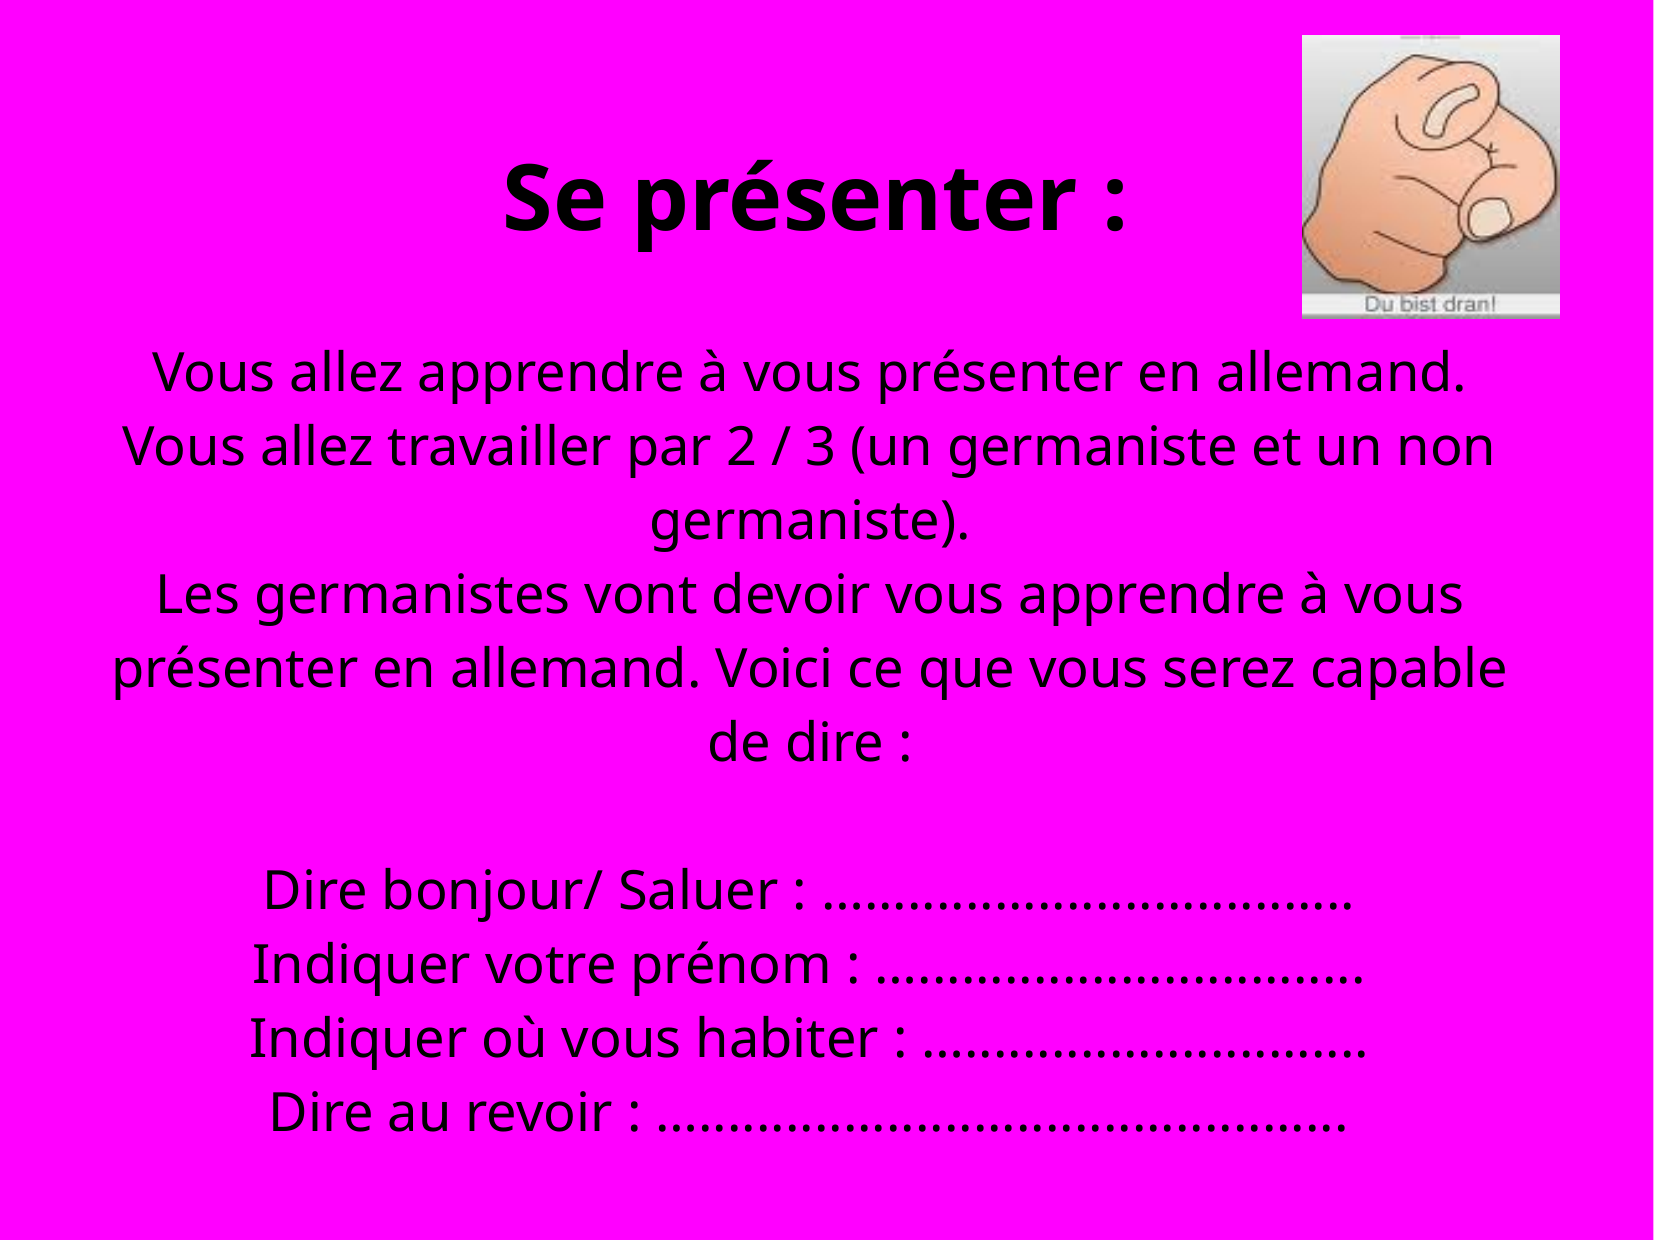

# Se présenter :
Vous allez apprendre à vous présenter en allemand.
Vous allez travailler par 2 / 3 (un germaniste et un non germaniste).
Les germanistes vont devoir vous apprendre à vous présenter en allemand. Voici ce que vous serez capable de dire :
Dire bonjour/ Saluer : …..................................
Indiquer votre prénom : …...............................
Indiquer où vous habiter : …............................
Dire au revoir : ….............................................